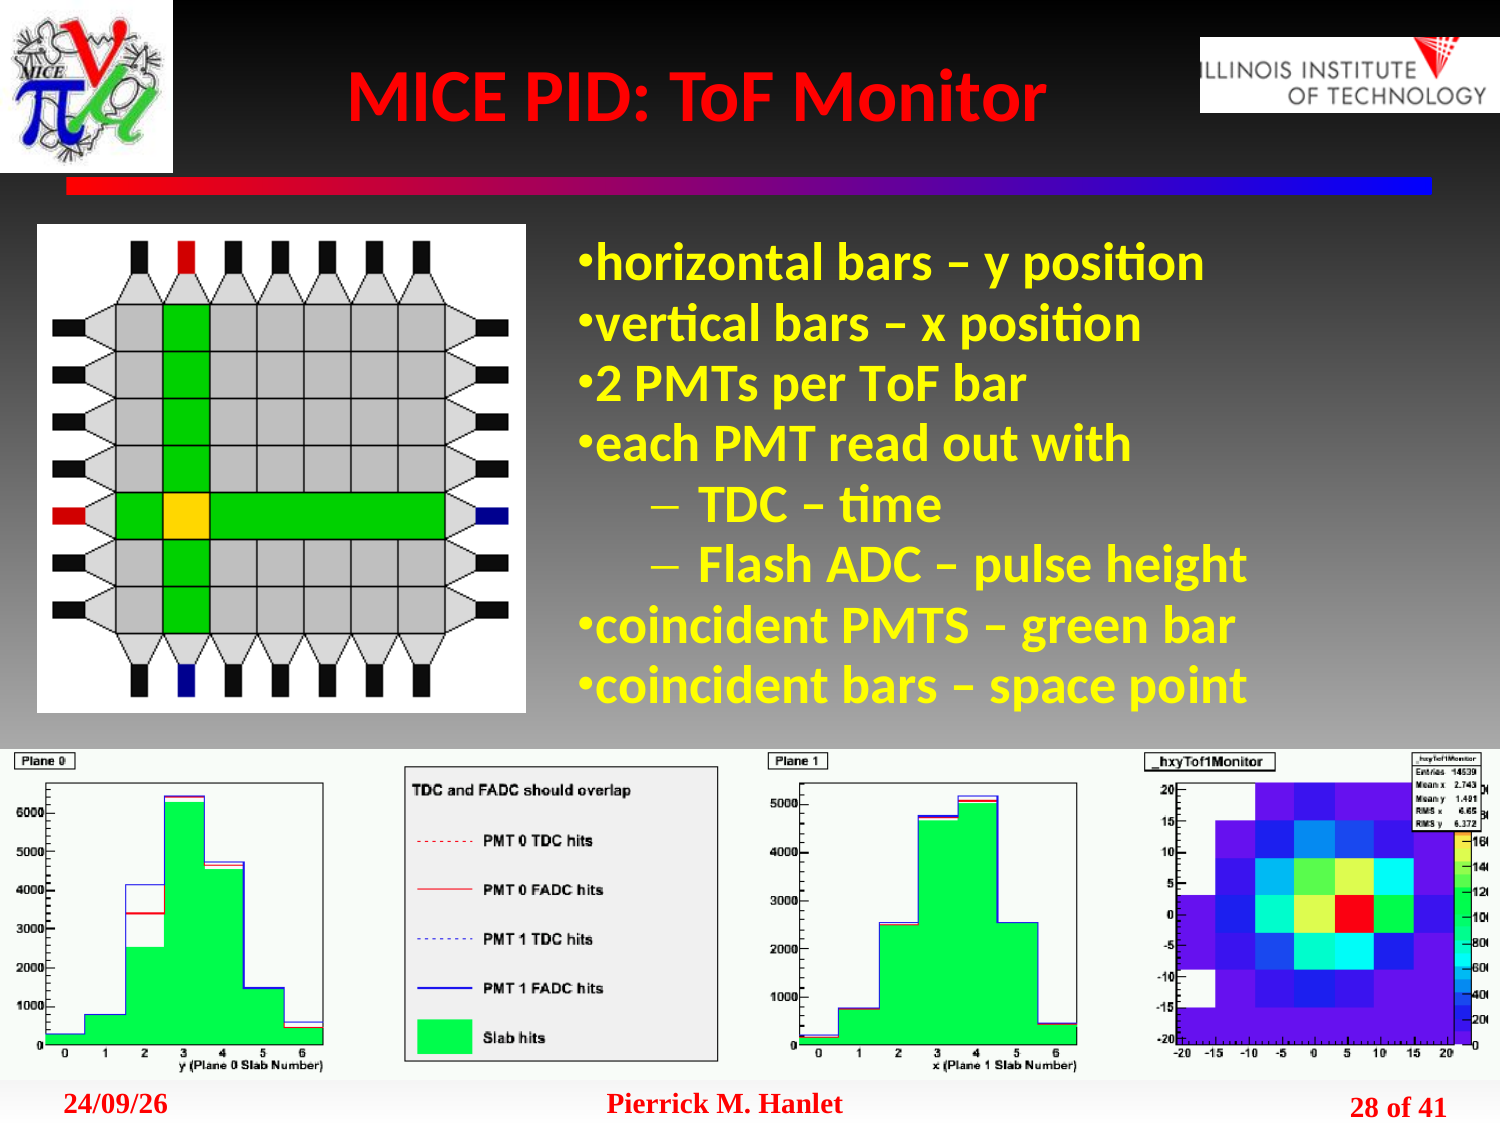

# MICE PID: ToF Monitor
horizontal bars – y position
vertical bars – x position
2 PMTs per ToF bar
each PMT read out with
TDC – time
Flash ADC – pulse height
coincident PMTS – green bar
coincident bars – space point
28
Pierrick Hanlet